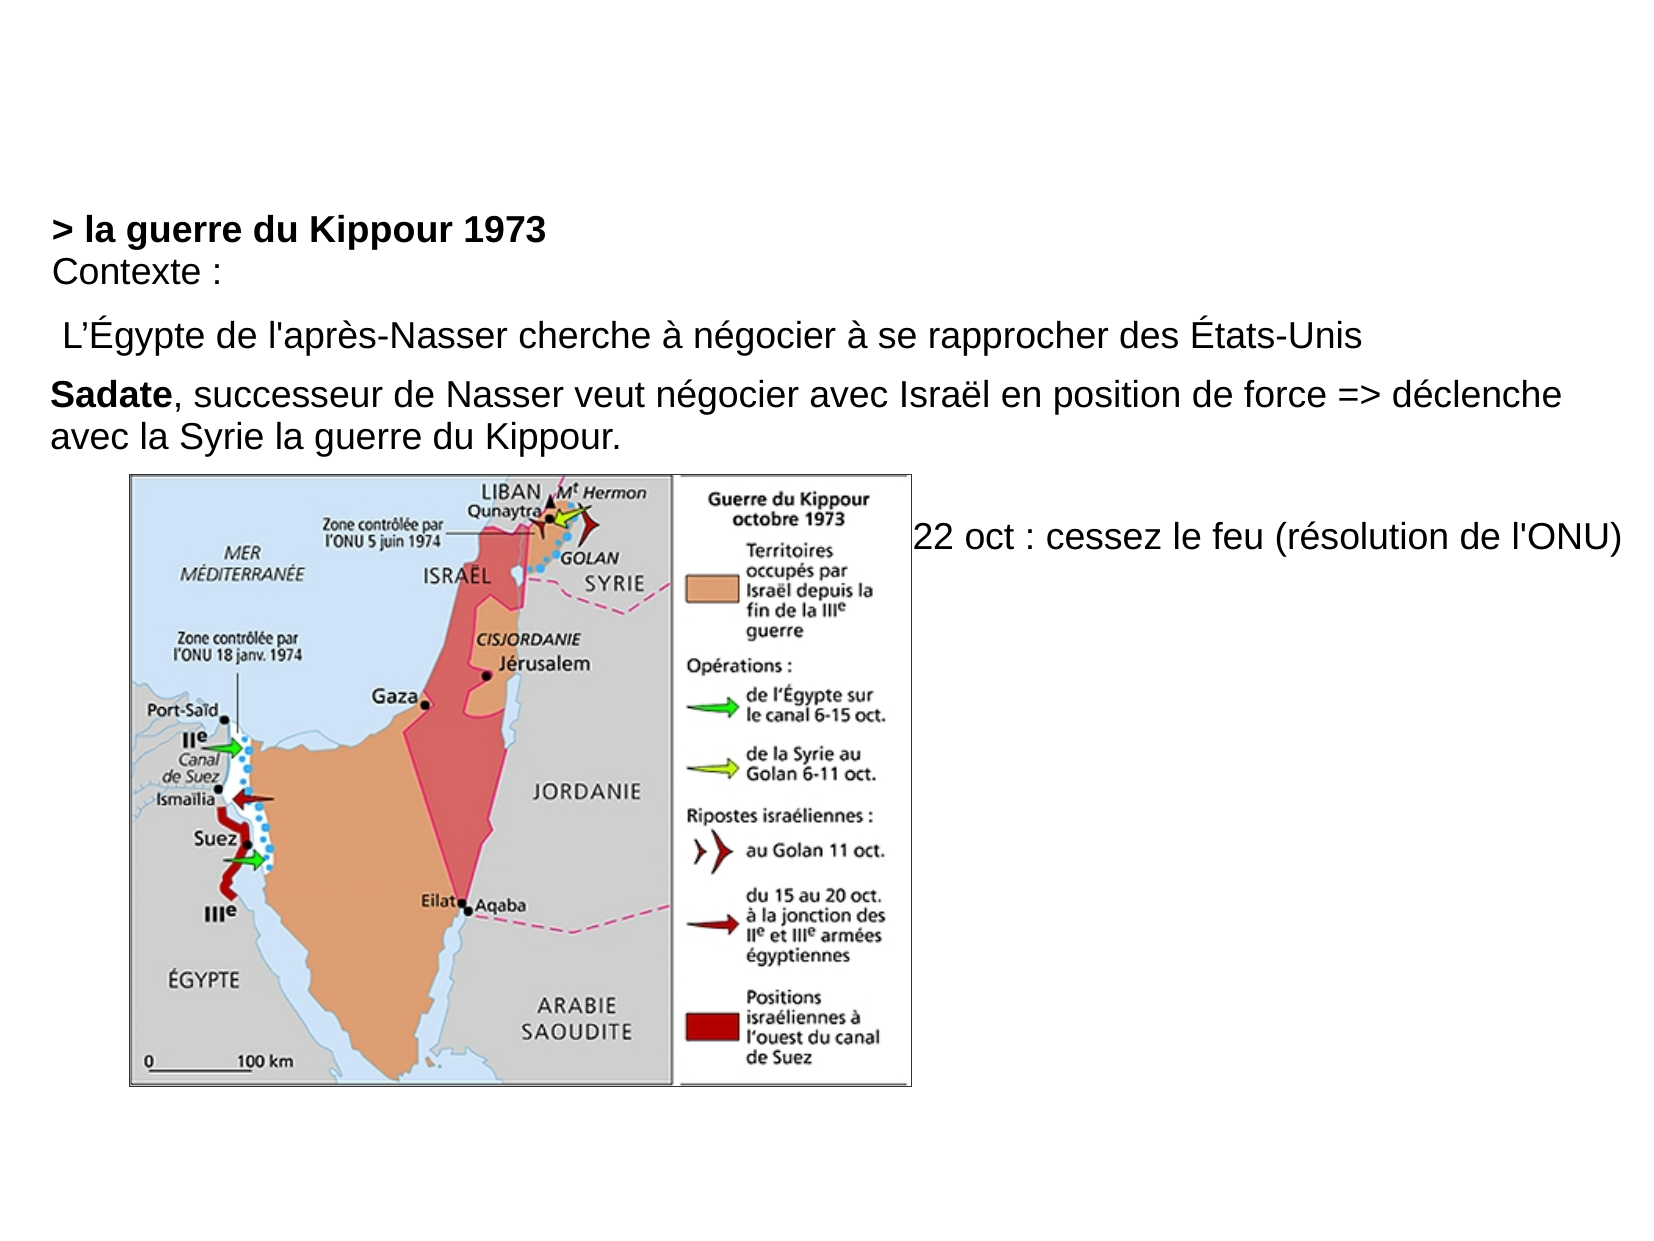

> la guerre du Kippour 1973
Contexte :
L’Égypte de l'après-Nasser cherche à négocier à se rapprocher des États-Unis
Sadate, successeur de Nasser veut négocier avec Israël en position de force => déclenche
avec la Syrie la guerre du Kippour.
22 oct : cessez le feu (résolution de l'ONU)